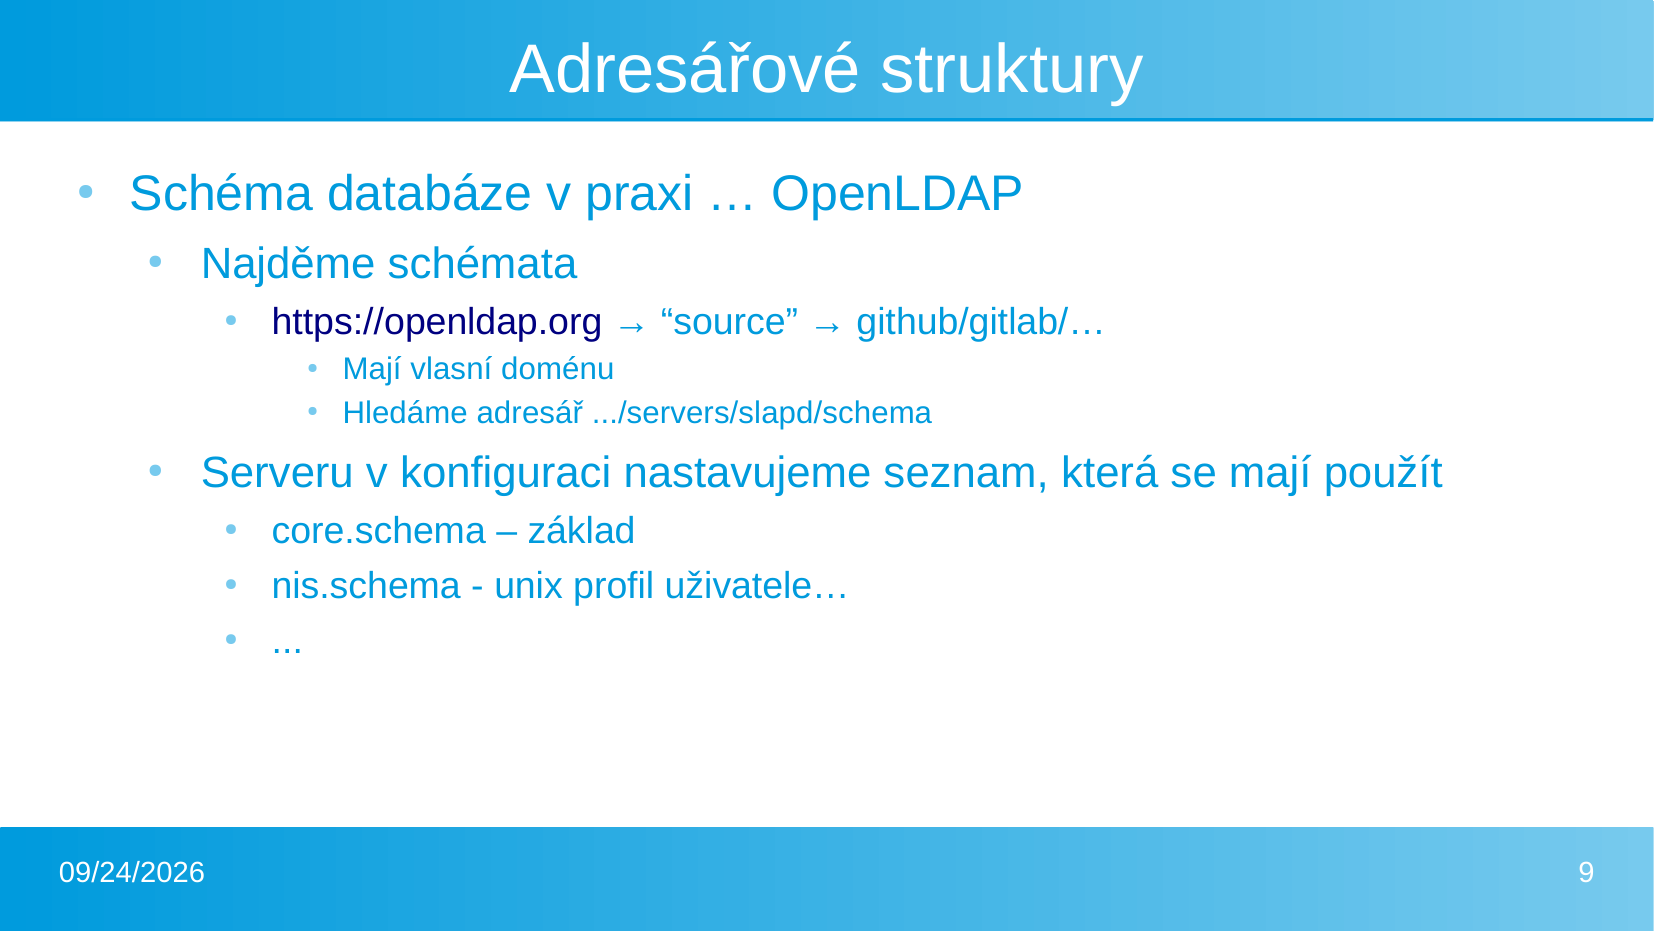

# Adresářové struktury
Schéma databáze v praxi … OpenLDAP
Najděme schémata
https://openldap.org → “source” → github/gitlab/…
Mají vlasní doménu
Hledáme adresář .../servers/slapd/schema
Serveru v konfiguraci nastavujeme seznam, která se mají použít
core.schema – základ
nis.schema - unix profil uživatele…
...
9